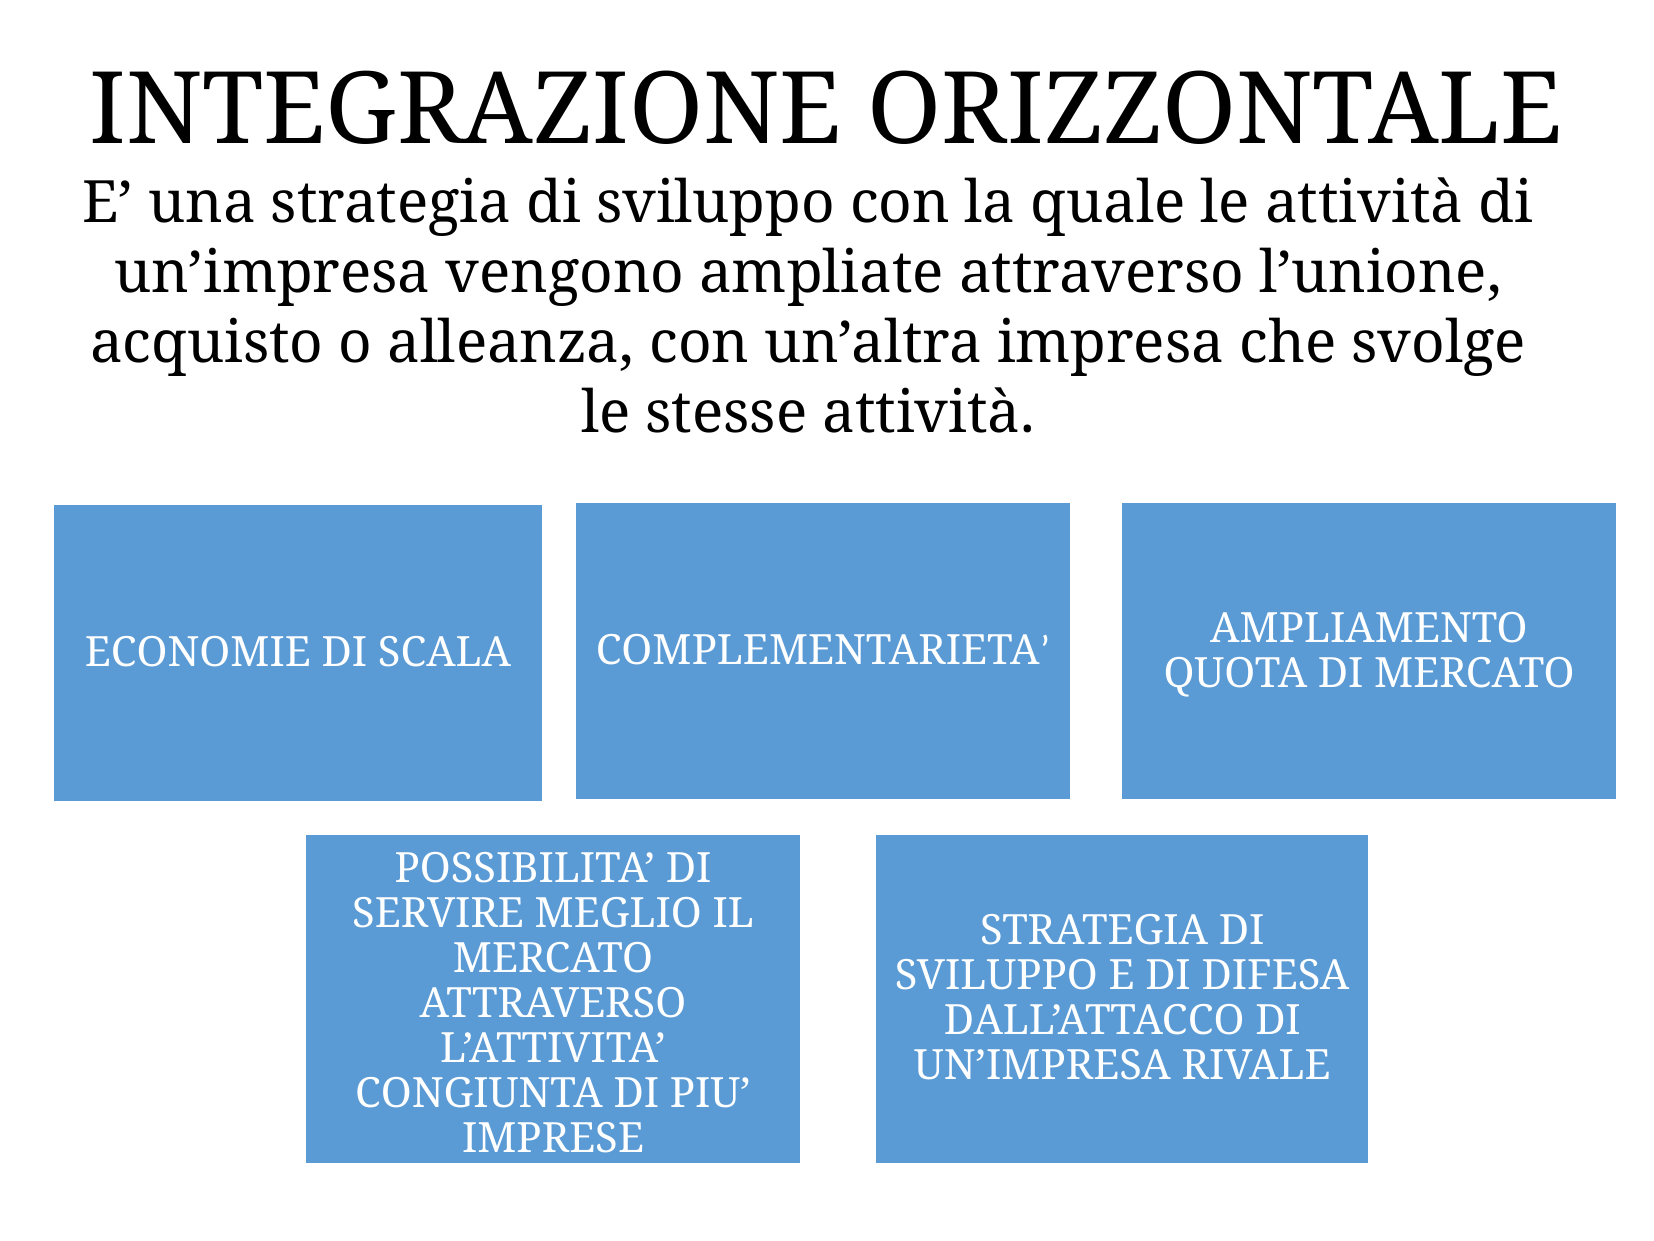

# INTEGRAZIONE ORIZZONTALE
E’ una strategia di sviluppo con la quale le attività di un’impresa vengono ampliate attraverso l’unione, acquisto o alleanza, con un’altra impresa che svolge le stesse attività.
COMPLEMENTARIETA’
AMPLIAMENTO QUOTA DI MERCATO
ECONOMIE DI SCALA
POSSIBILITA’ DI SERVIRE MEGLIO IL MERCATO ATTRAVERSO L’ATTIVITA’ CONGIUNTA DI PIU’ IMPRESE
STRATEGIA DI SVILUPPO E DI DIFESA DALL’ATTACCO DI UN’IMPRESA RIVALE